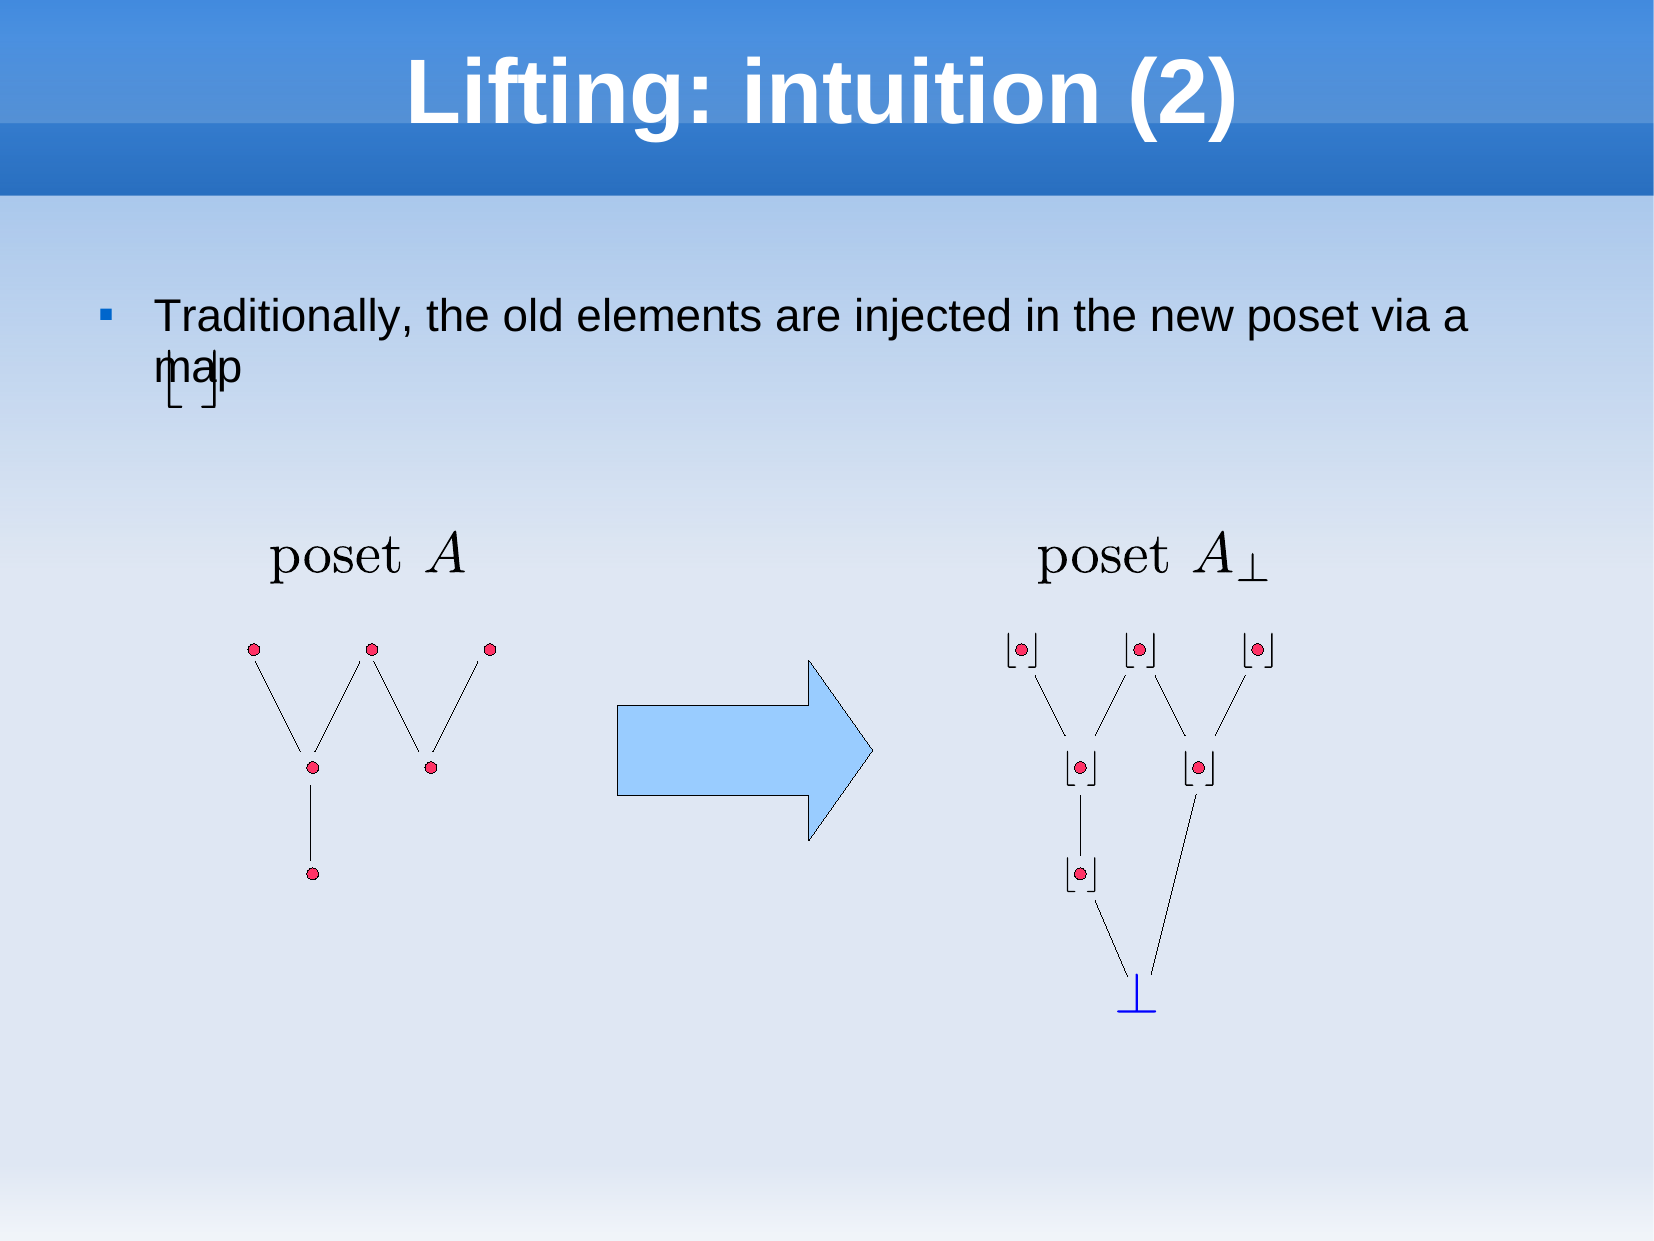

# Lifting: intuition (2)
Traditionally, the old elements are injected in the new poset via a map